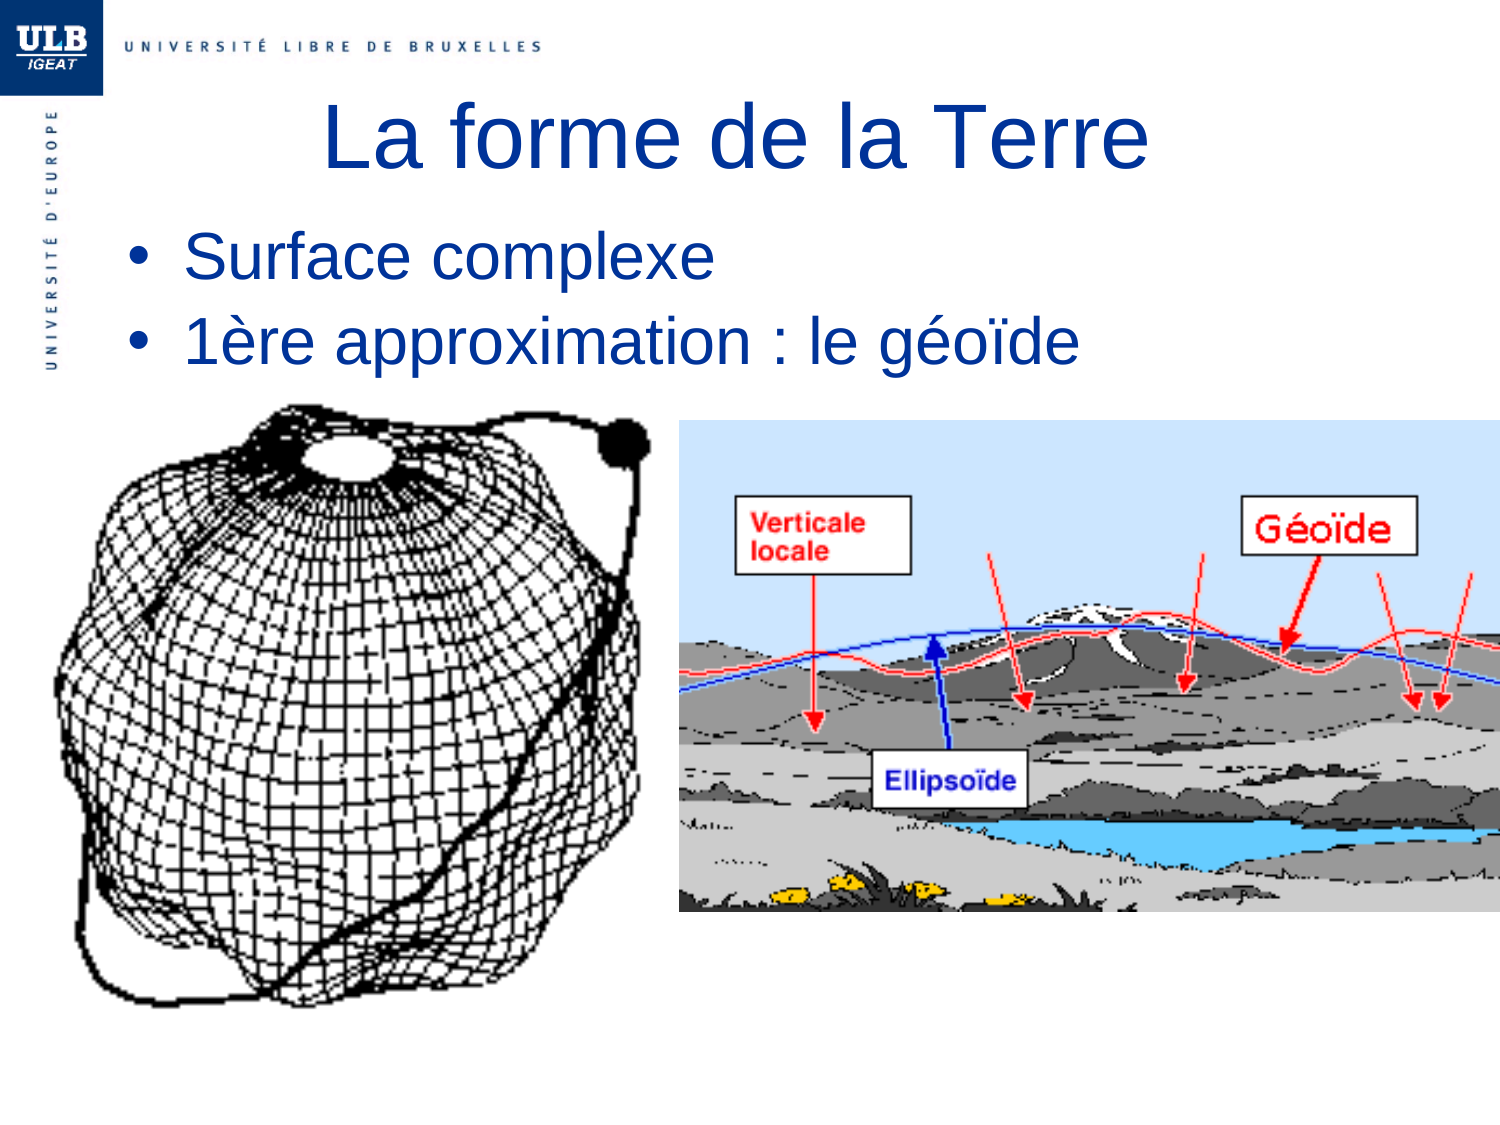

# La forme de la Terre
Surface complexe
1ère approximation : le géoïde